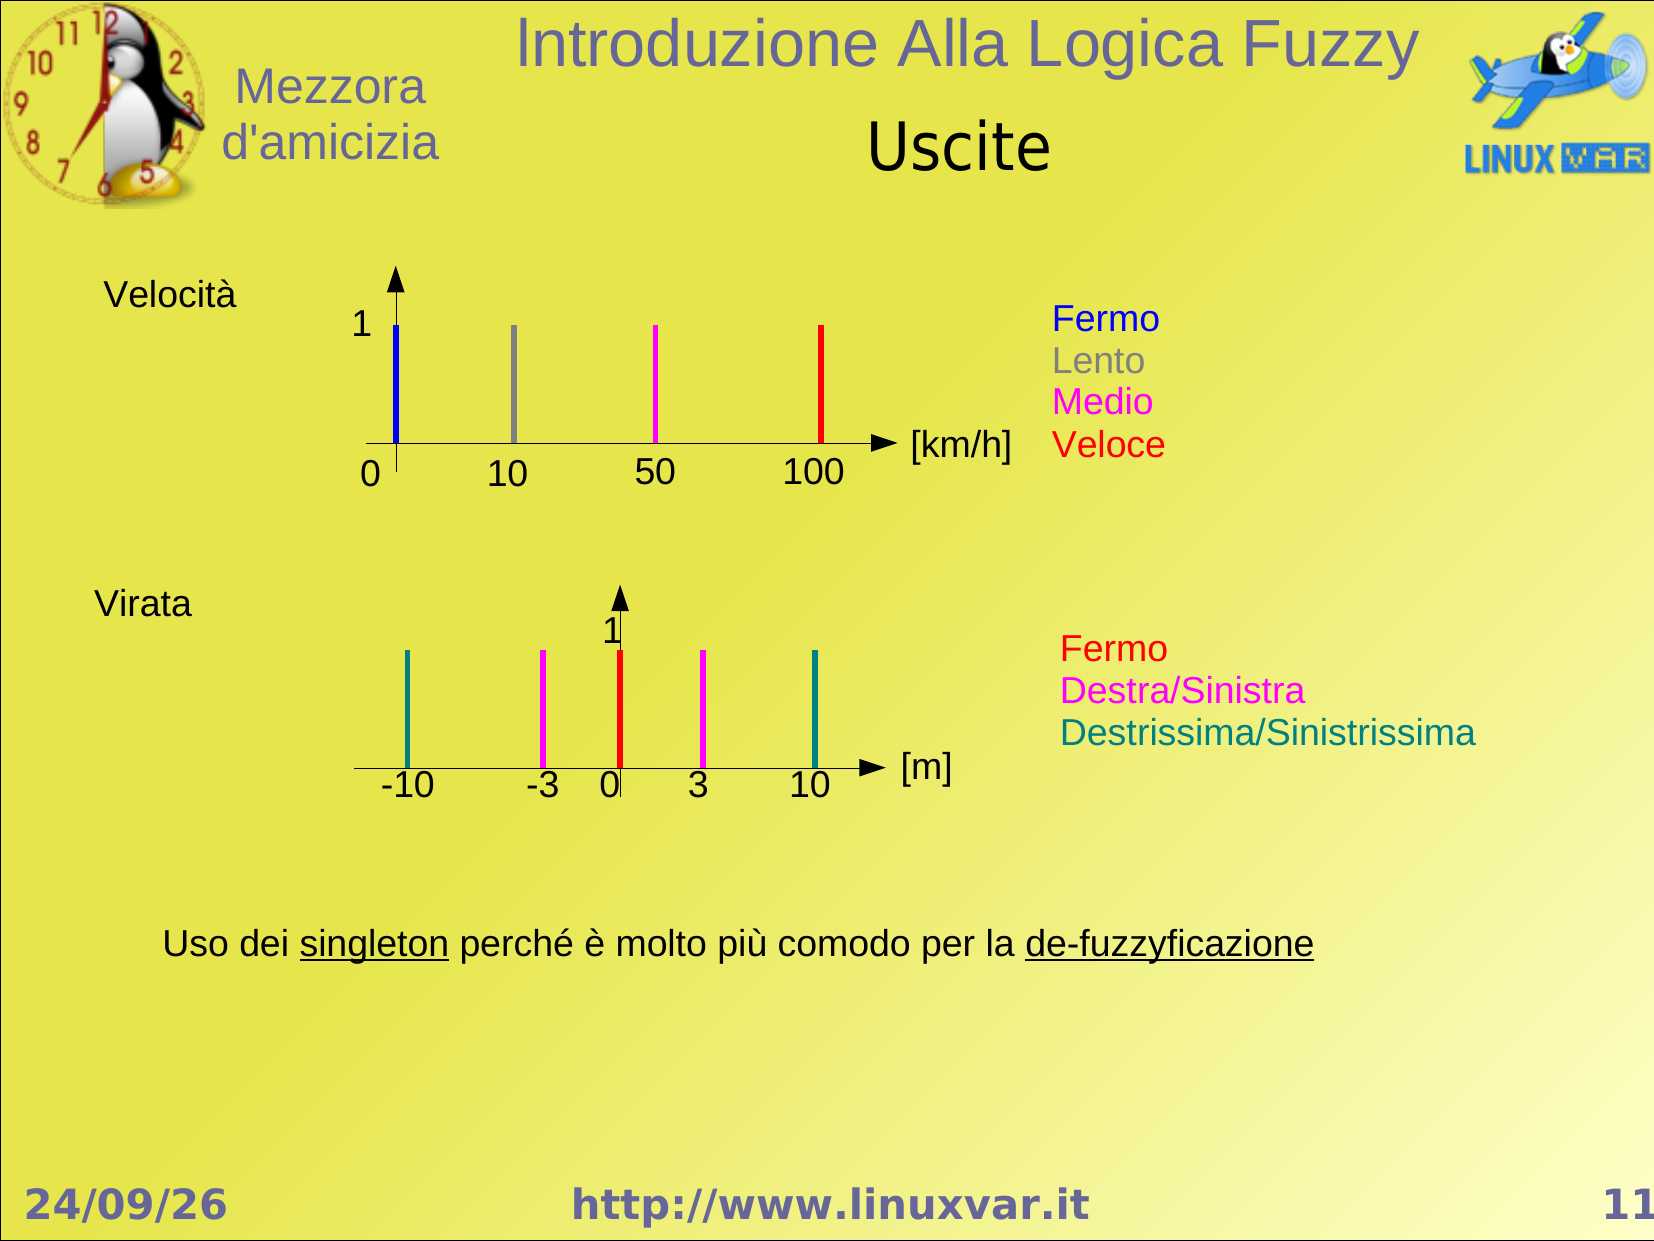

# Uscite
Velocità
Fermo
Lento
Medio
Veloce
1
[km/h]
50
100
0
10
Virata
1
Fermo
Destra/Sinistra
Destrissima/Sinistrissima
[m]
-10
-3
0
3
10
Uso dei singleton perché è molto più comodo per la de-fuzzyficazione
11